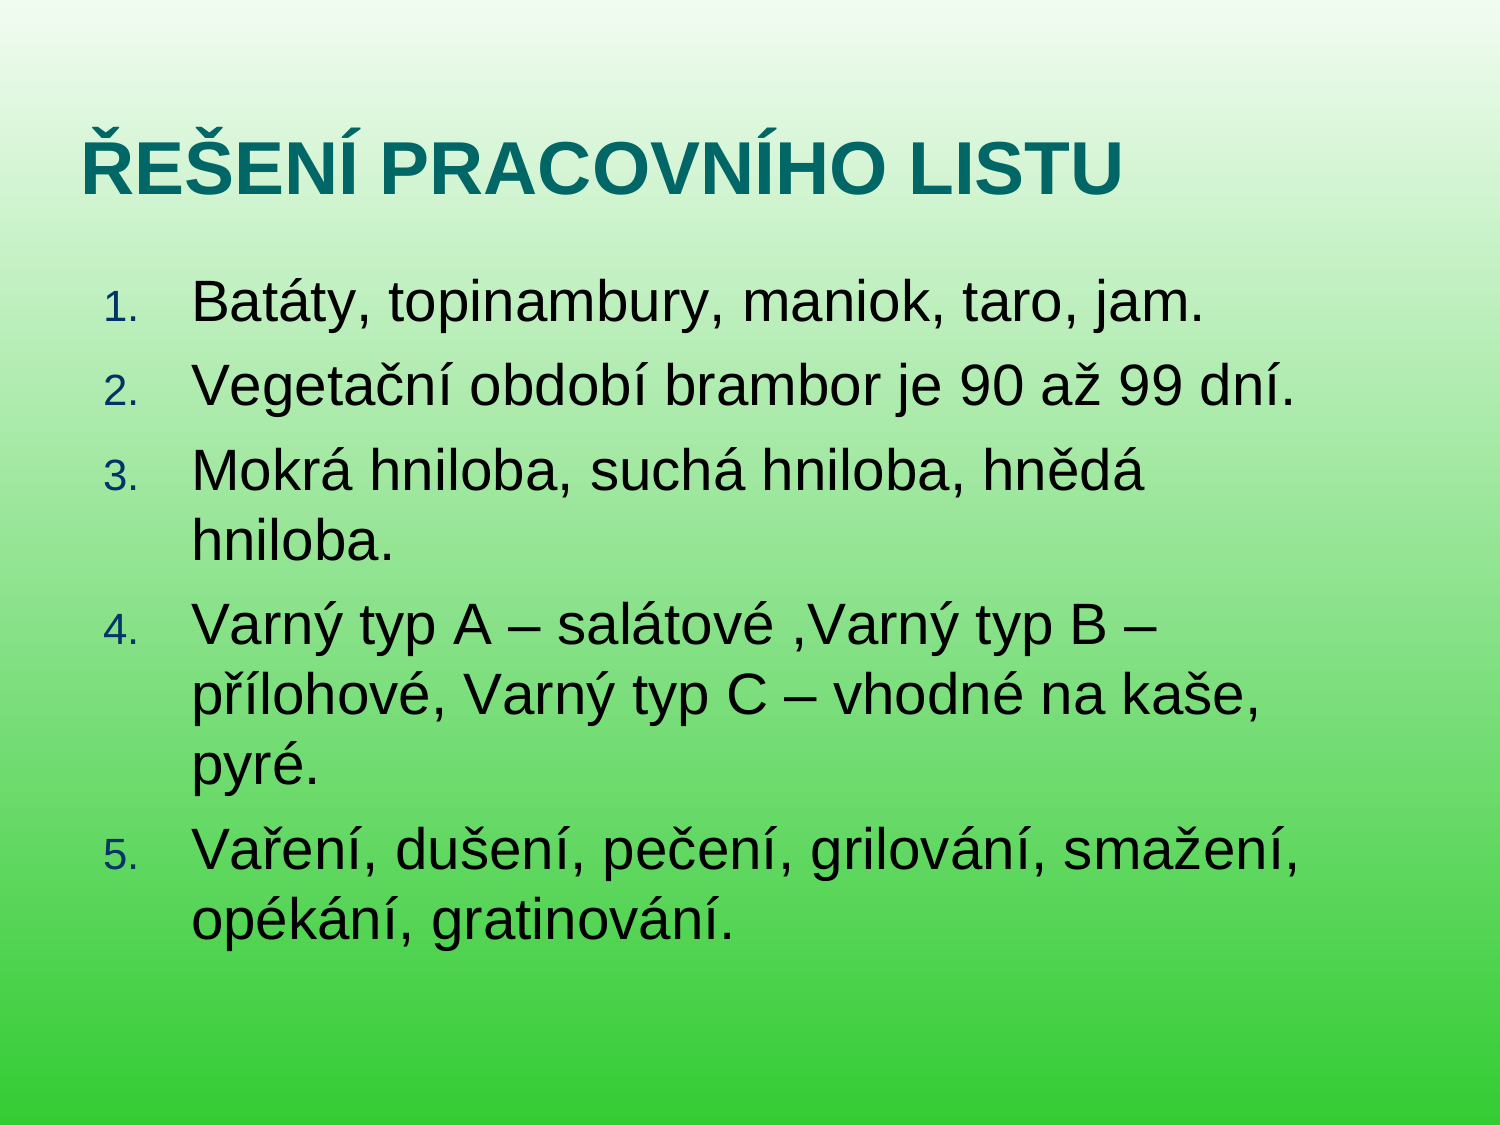

# ŘEŠENÍ PRACOVNÍHO LISTU
Batáty, topinambury, maniok, taro, jam.
Vegetační období brambor je 90 až 99 dní.
Mokrá hniloba, suchá hniloba, hnědá hniloba.
Varný typ A – salátové ,Varný typ B – přílohové, Varný typ C – vhodné na kaše, pyré.
Vaření, dušení, pečení, grilování, smažení, opékání, gratinování.